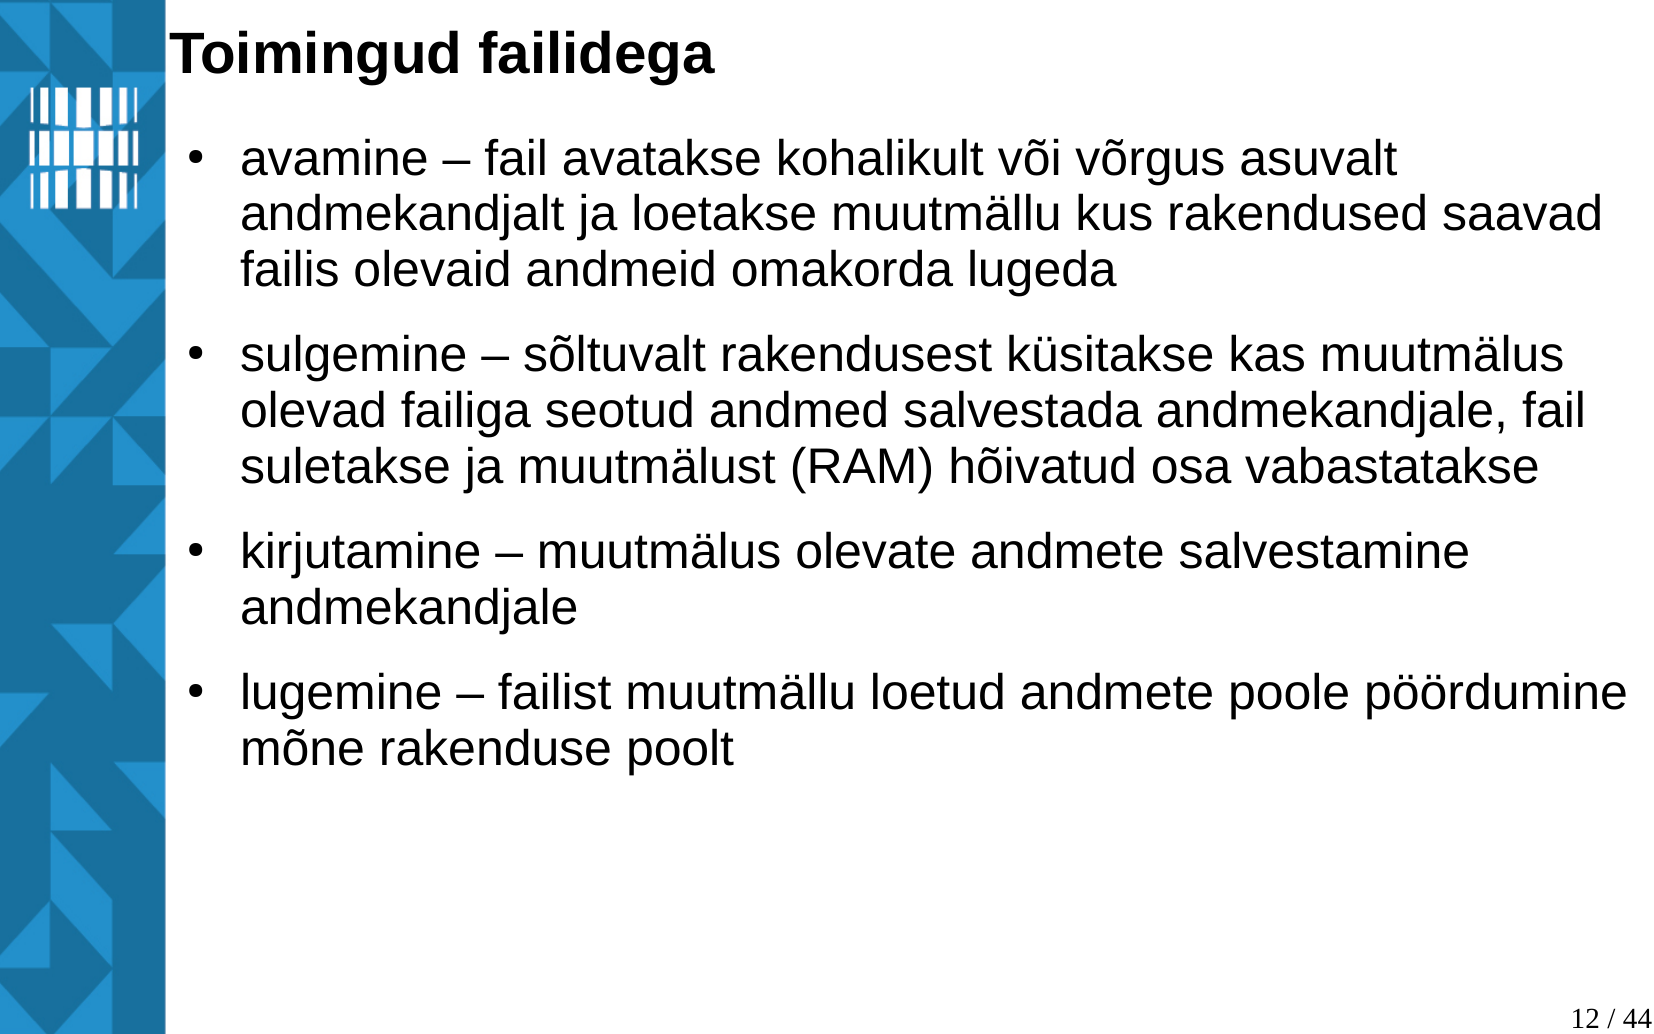

# Toimingud failidega
avamine – fail avatakse kohalikult või võrgus asuvalt andmekandjalt ja loetakse muutmällu kus rakendused saavad failis olevaid andmeid omakorda lugeda
sulgemine – sõltuvalt rakendusest küsitakse kas muutmälus olevad failiga seotud andmed salvestada andmekandjale, fail suletakse ja muutmälust (RAM) hõivatud osa vabastatakse
kirjutamine – muutmälus olevate andmete salvestamine andmekandjale
lugemine – failist muutmällu loetud andmete poole pöördumine mõne rakenduse poolt
12